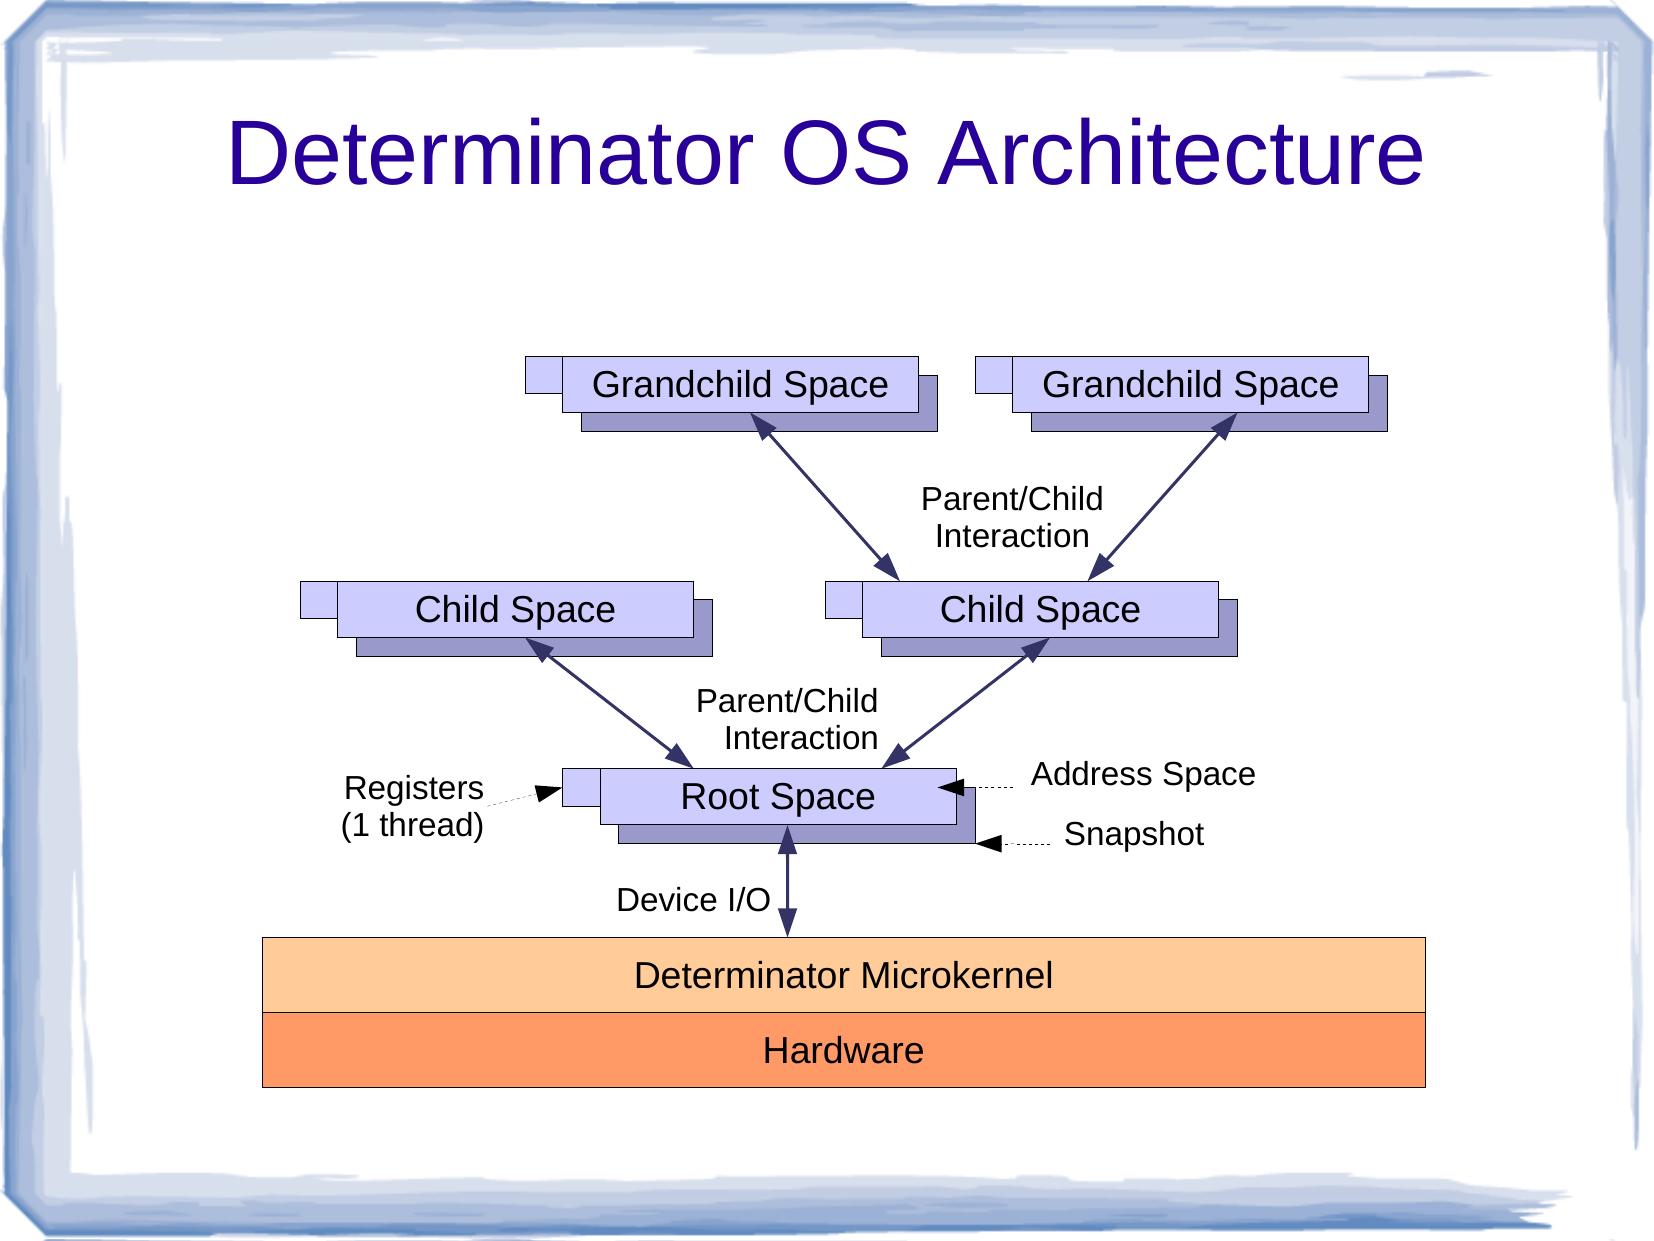

# Determinator OS Architecture
Grandchild Space
Grandchild Space
Parent/Child
Interaction
Parent/Child
Interaction
Child Space
Child Space
Address Space
Registers
(1 thread)
Snapshot
Root Space
Device I/O
Determinator Microkernel
Hardware